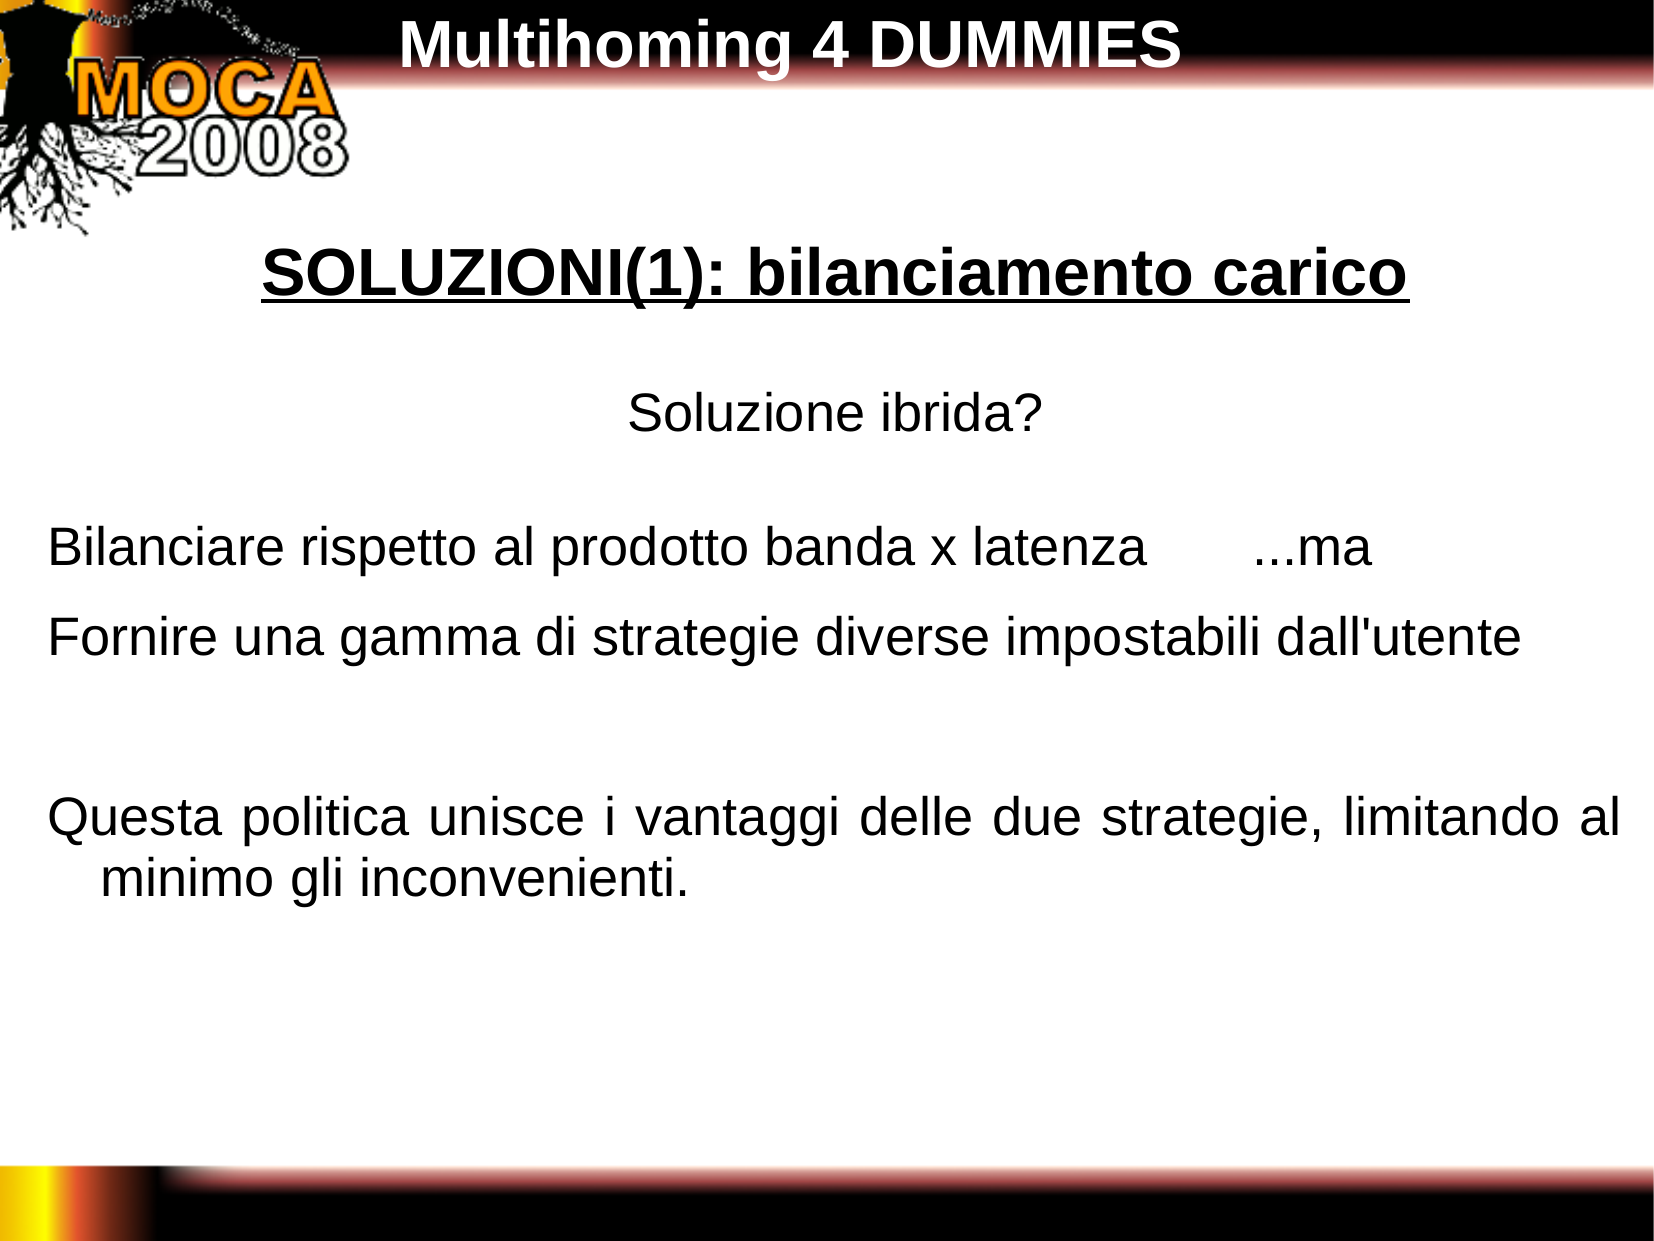

# Multihoming 4 DUMMIES
SOLUZIONI(1): bilanciamento carico
Soluzione ibrida?
Bilanciare rispetto al prodotto banda x latenza ...ma
Fornire una gamma di strategie diverse impostabili dall'utente
Questa politica unisce i vantaggi delle due strategie, limitando al minimo gli inconvenienti.